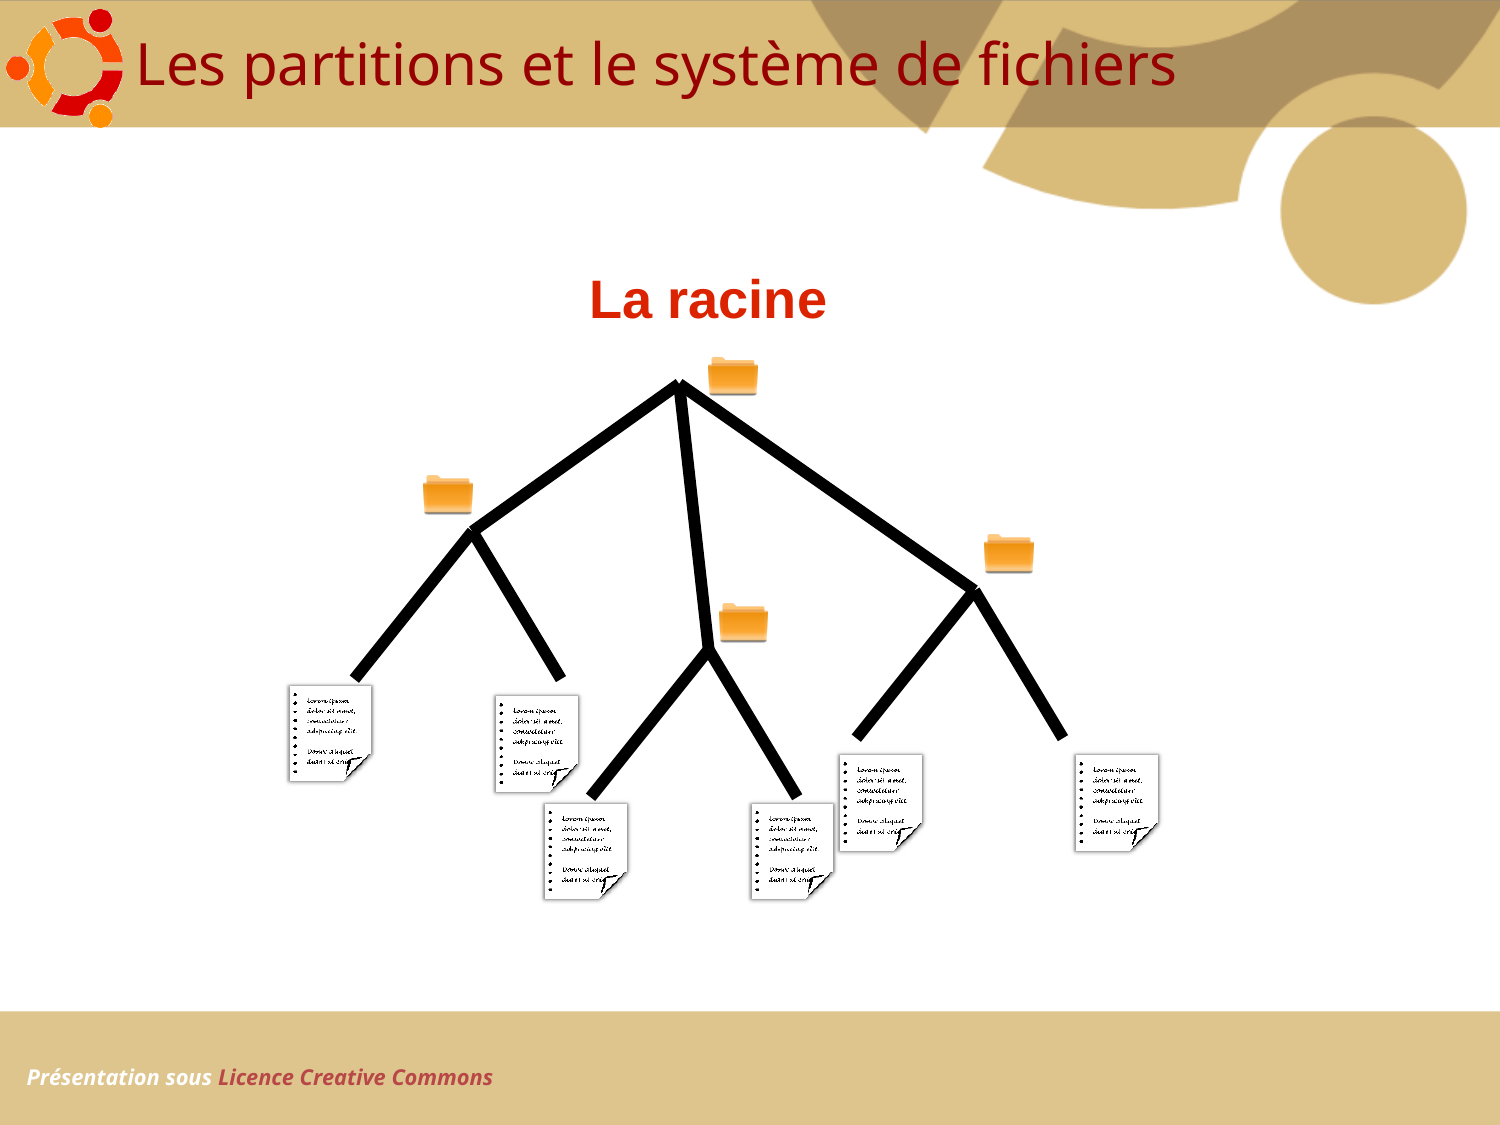

# Les partitions et le système de fichiers
La racine